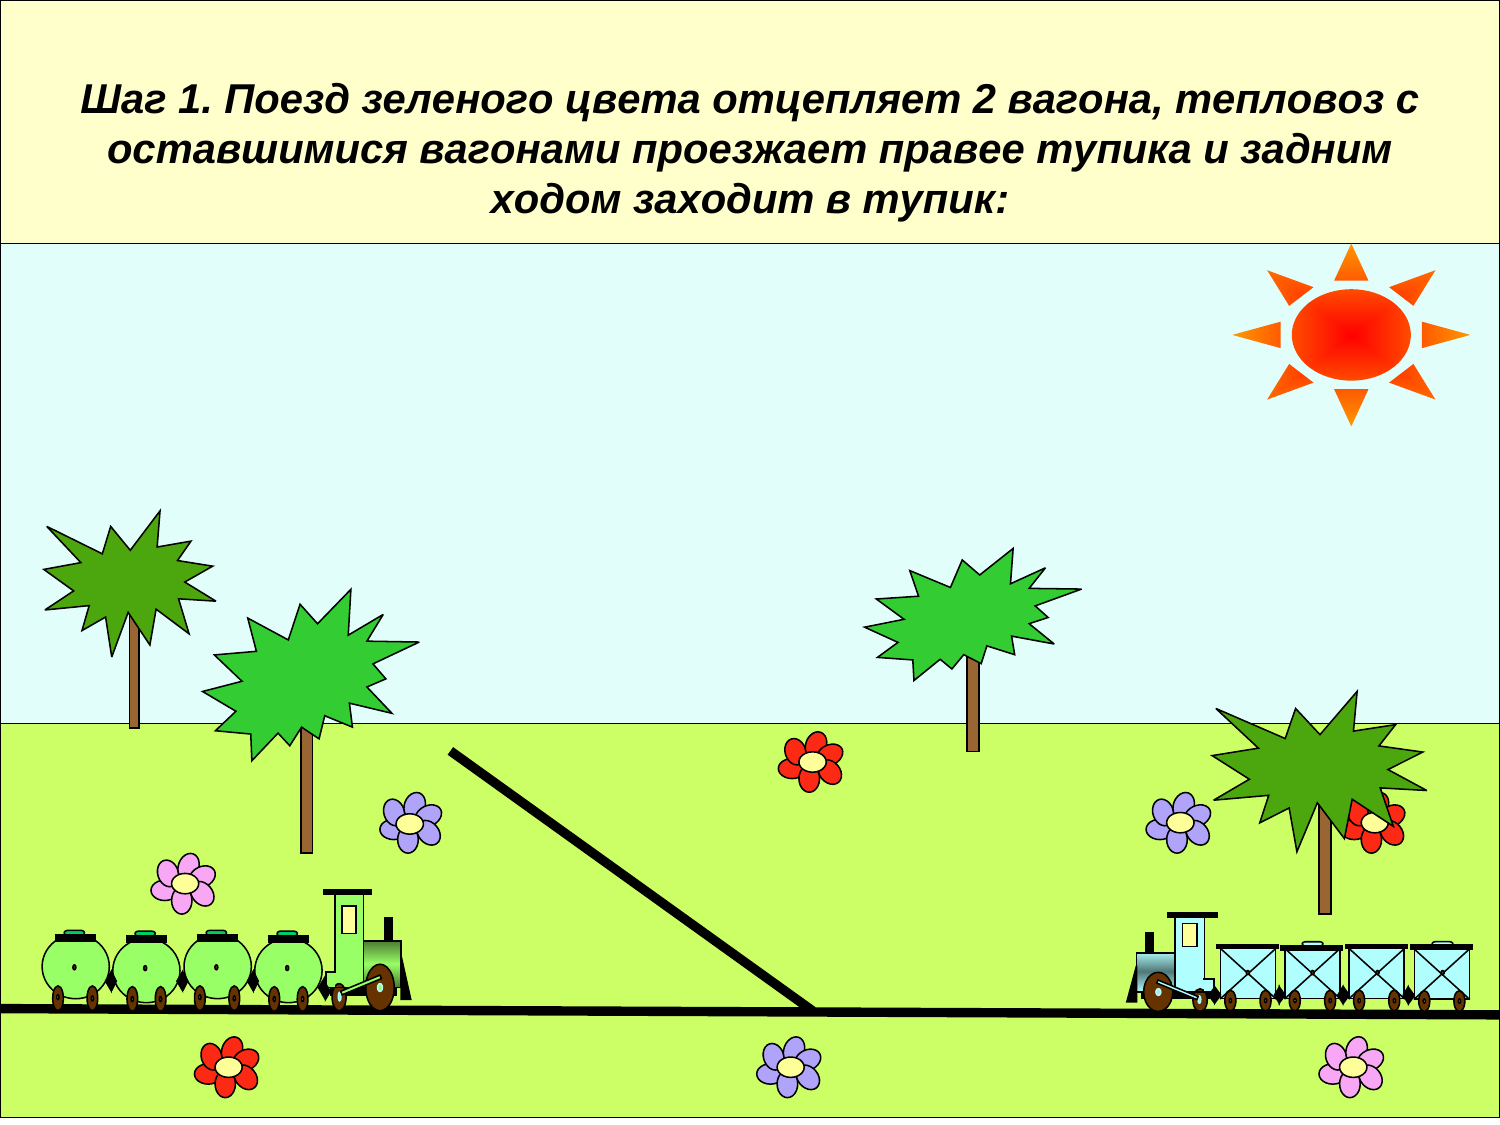

# Шаг 1. Поезд зеленого цвета отцепляет 2 вагона, тепловоз с оставшимися вагонами проезжает правее тупика и задним ходом заходит в тупик: